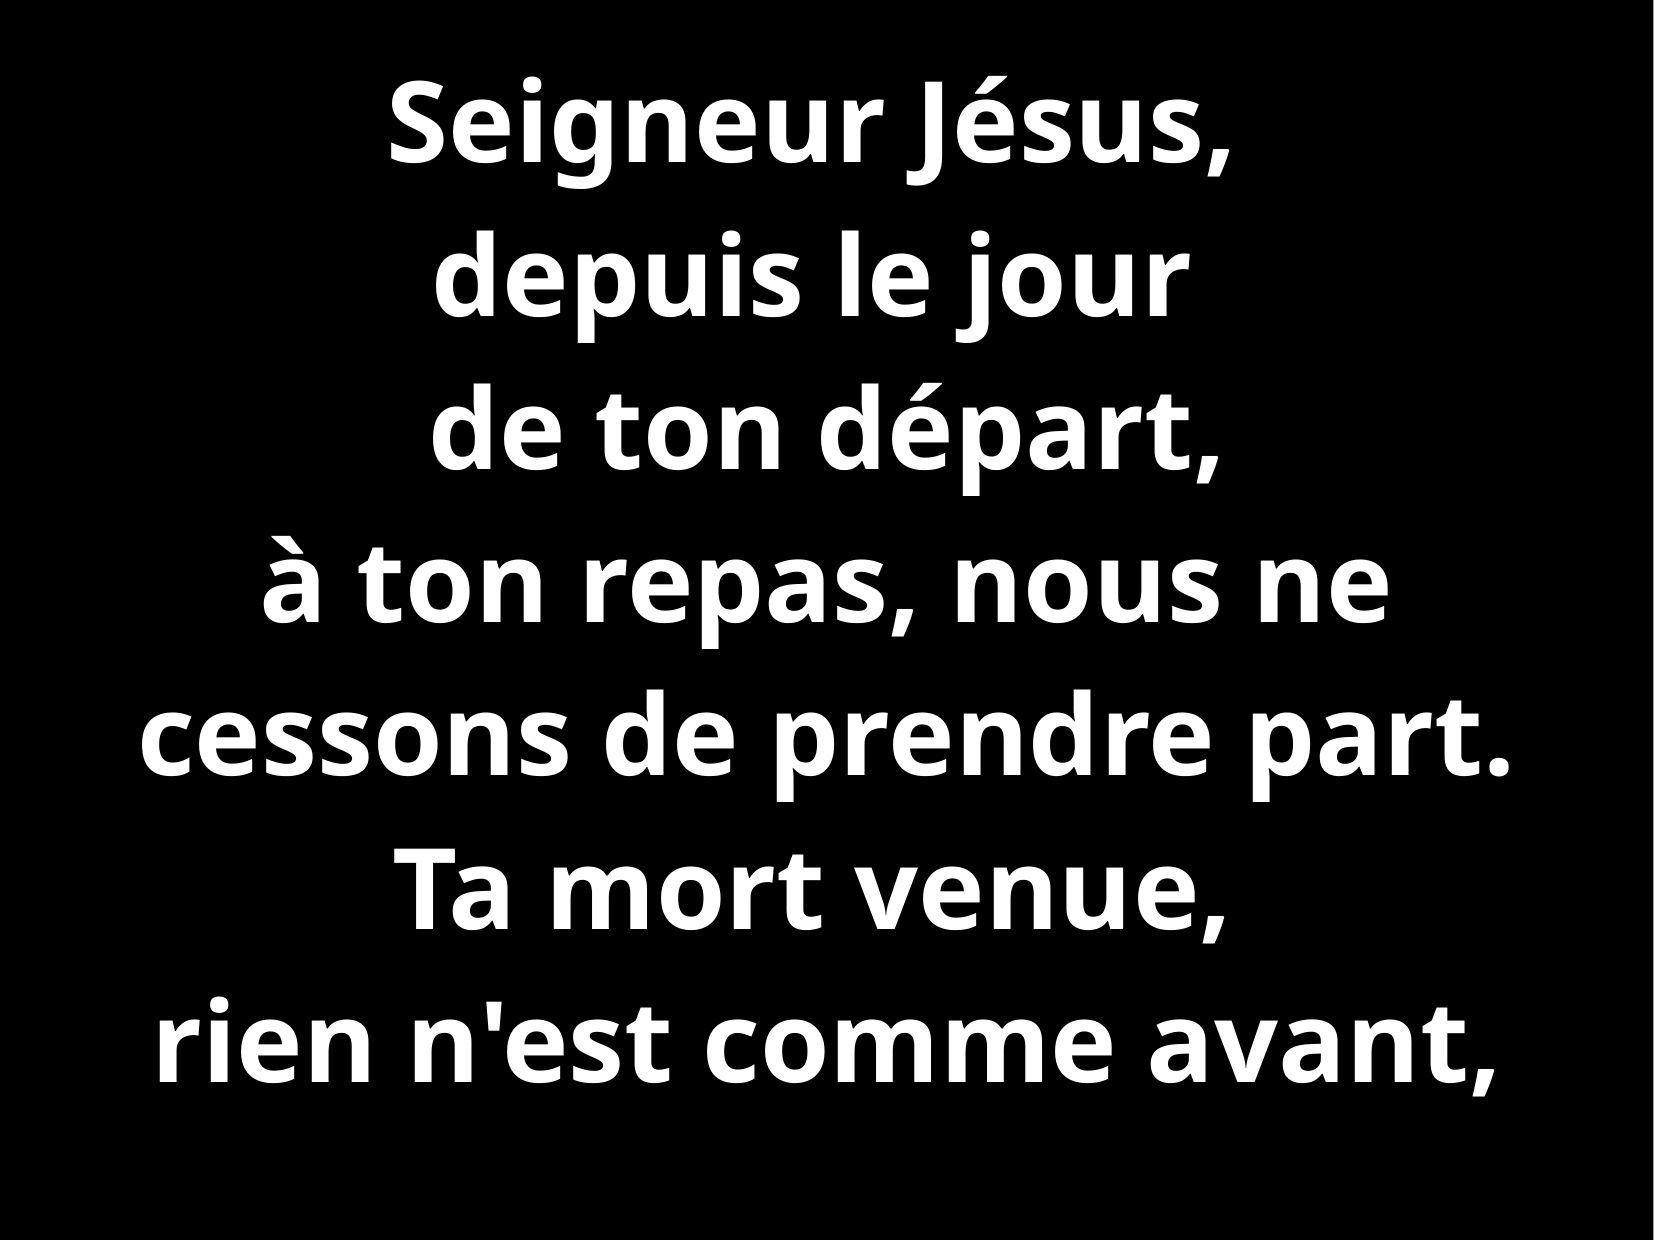

# Seigneur Jésus,
depuis le jour
de ton départ,
à ton repas, nous ne cessons de prendre part.
Ta mort venue,
rien n'est comme avant,